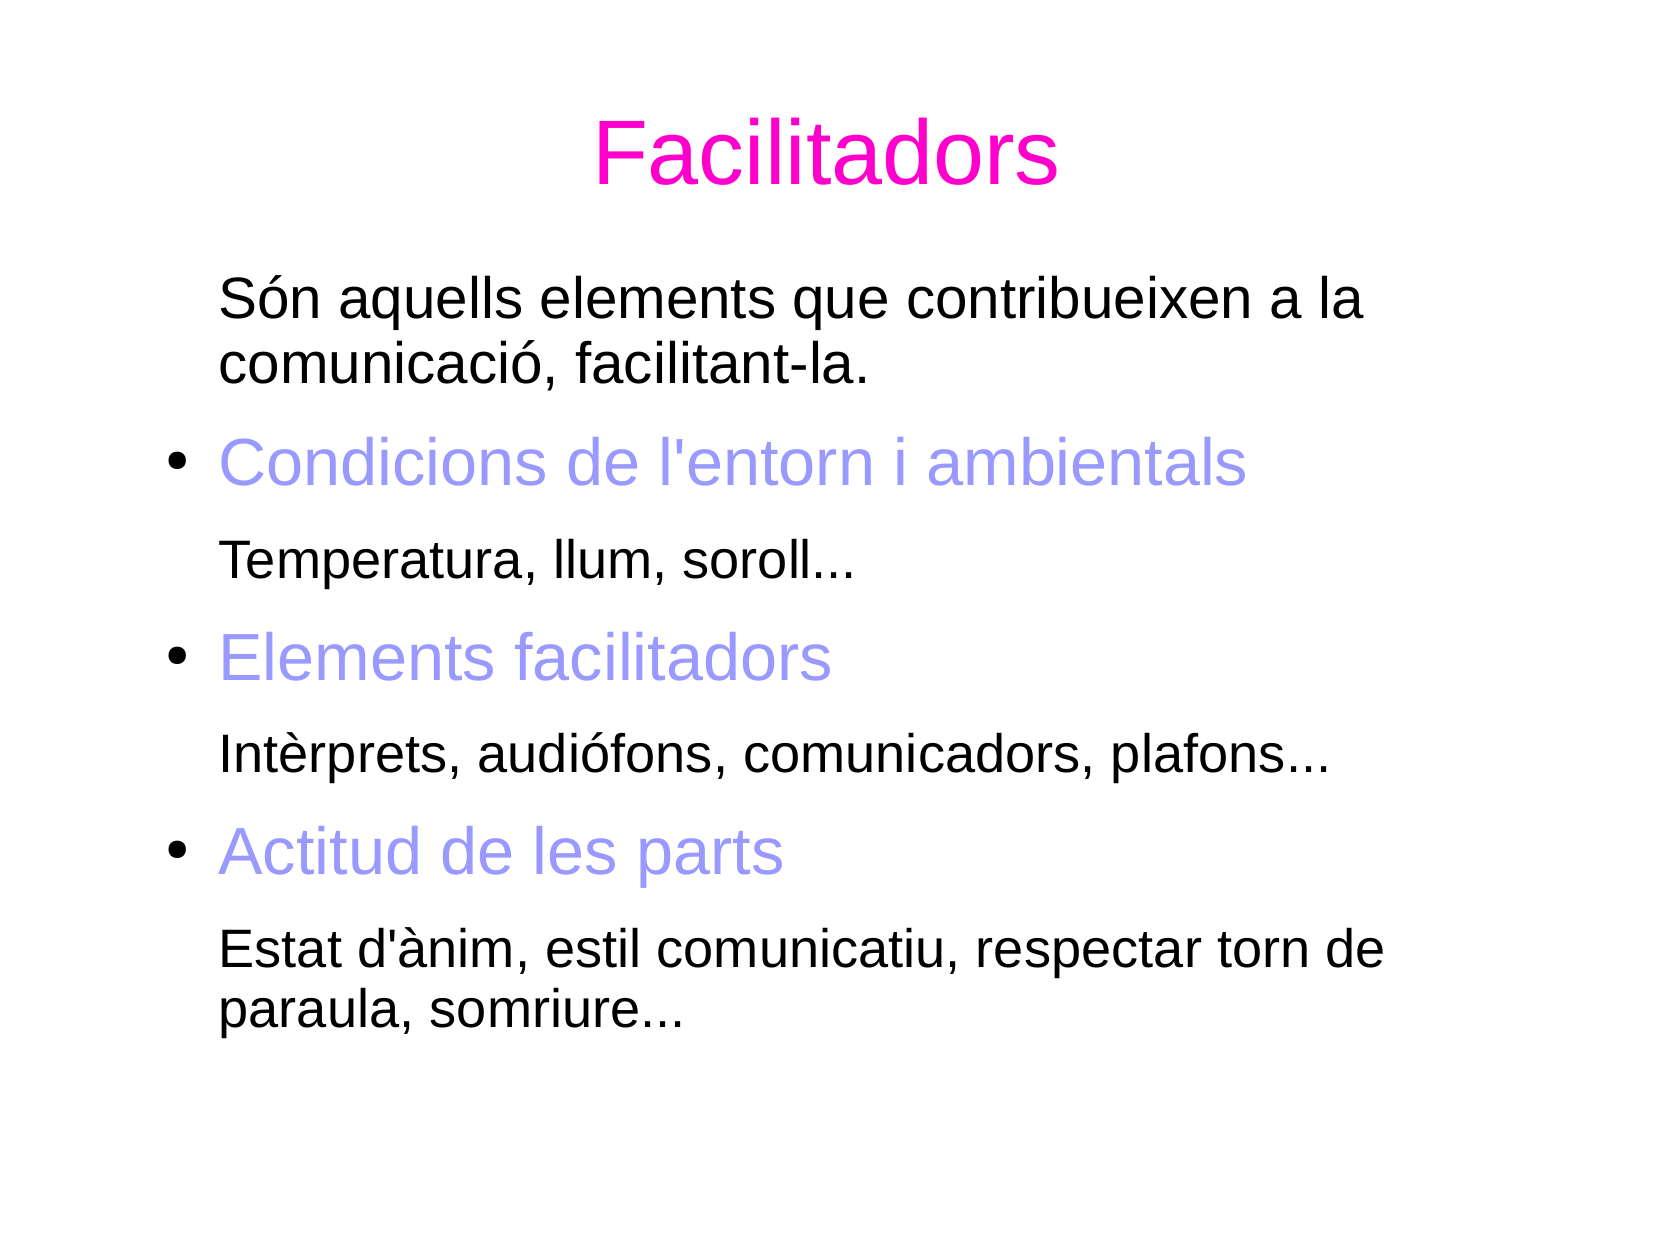

# Facilitadors
Són aquells elements que contribueixen a la comunicació, facilitant-la.
Condicions de l'entorn i ambientals
Temperatura, llum, soroll...
Elements facilitadors
Intèrprets, audiófons, comunicadors, plafons...
Actitud de les parts
Estat d'ànim, estil comunicatiu, respectar torn de paraula, somriure...